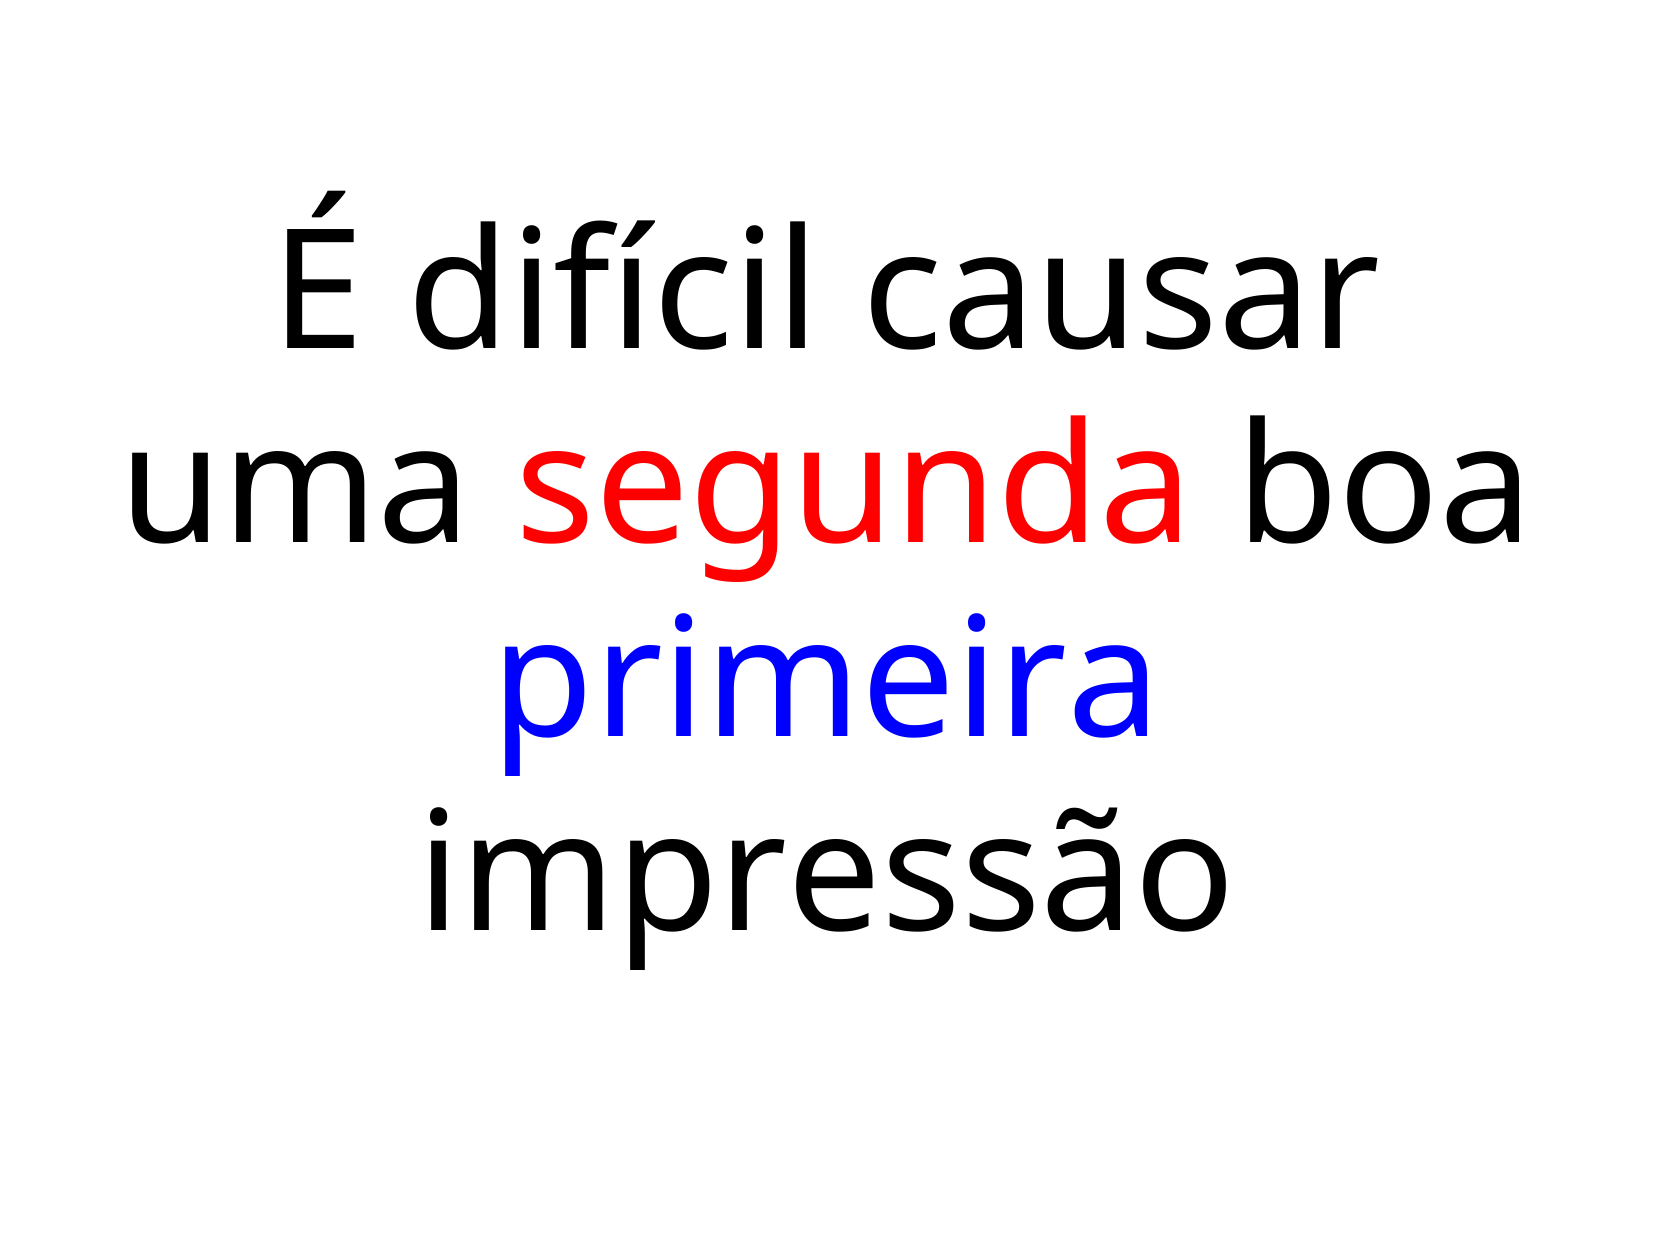

É difícil causar uma segunda boa primeira impressão